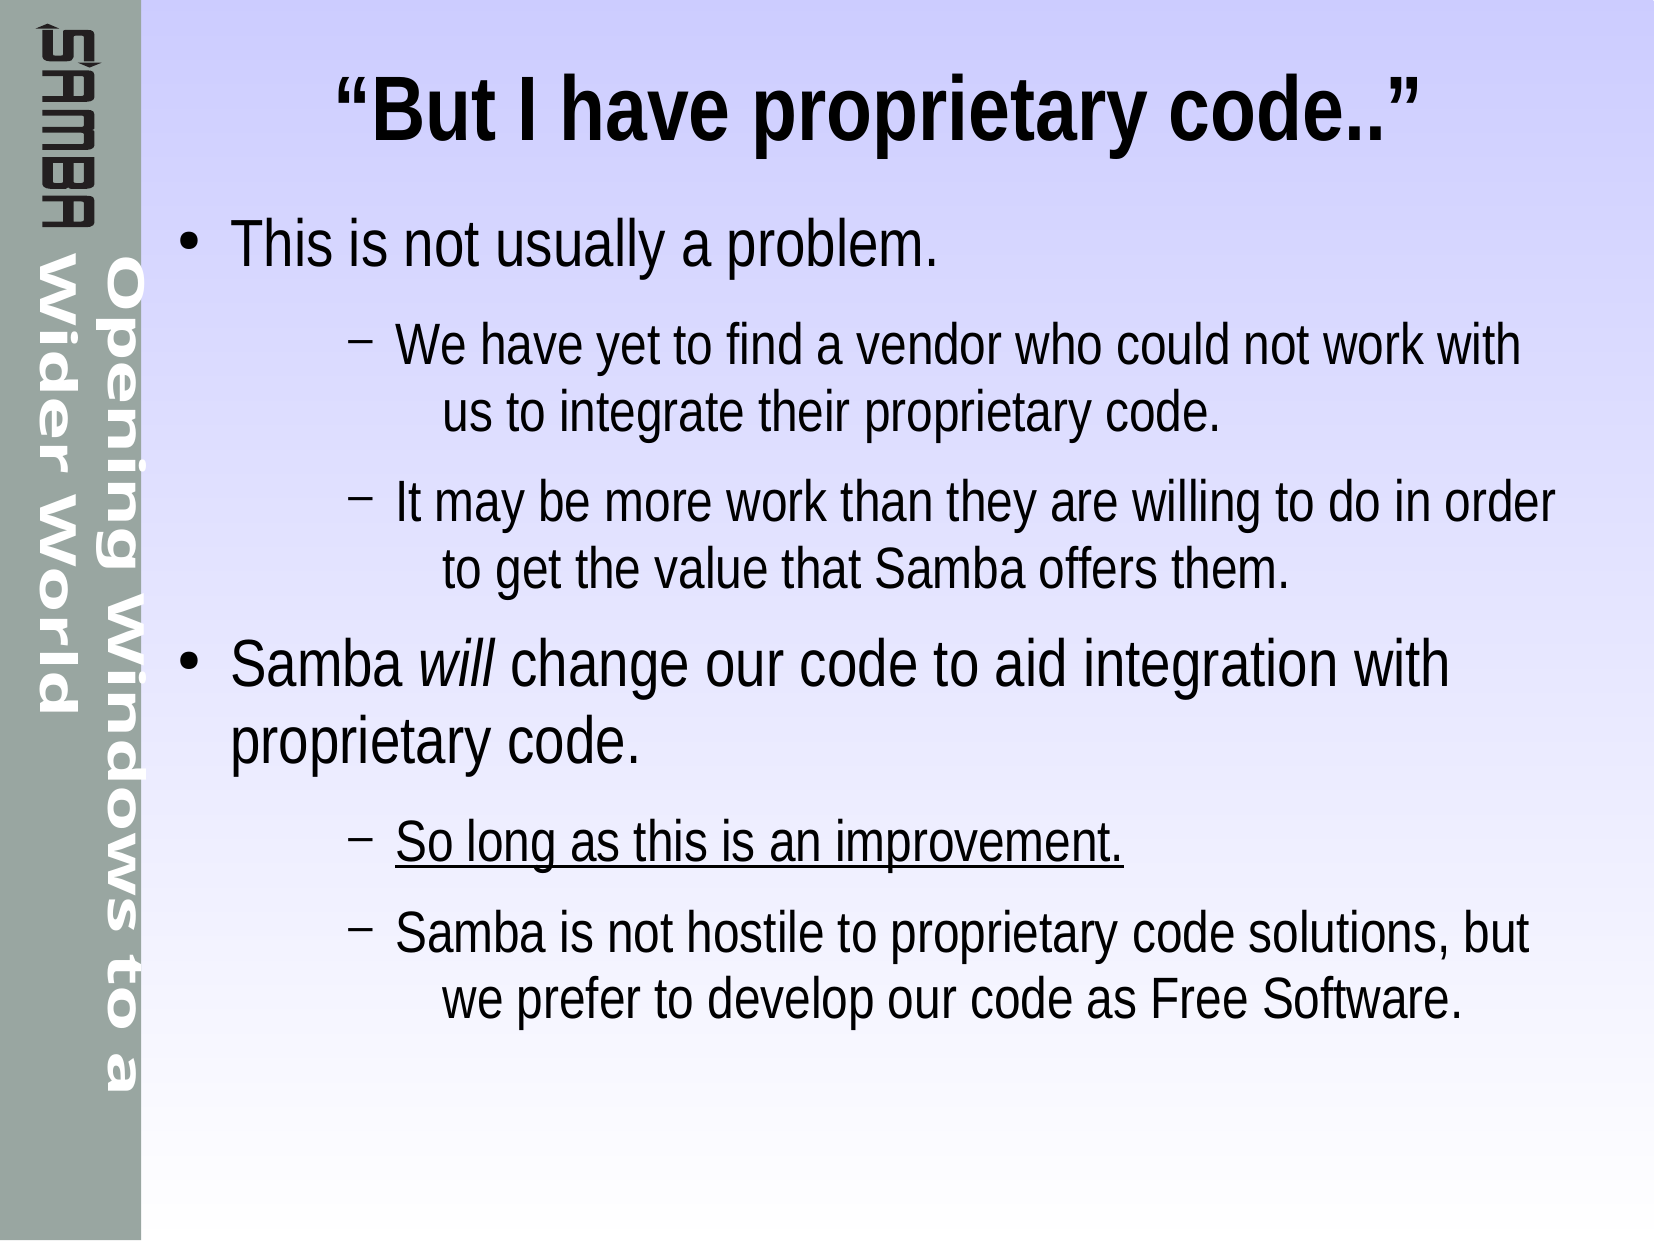

# “But I have proprietary code..”
This is not usually a problem.
We have yet to find a vendor who could not work with us to integrate their proprietary code.
It may be more work than they are willing to do in order to get the value that Samba offers them.
Samba will change our code to aid integration with proprietary code.
So long as this is an improvement.
Samba is not hostile to proprietary code solutions, but we prefer to develop our code as Free Software.